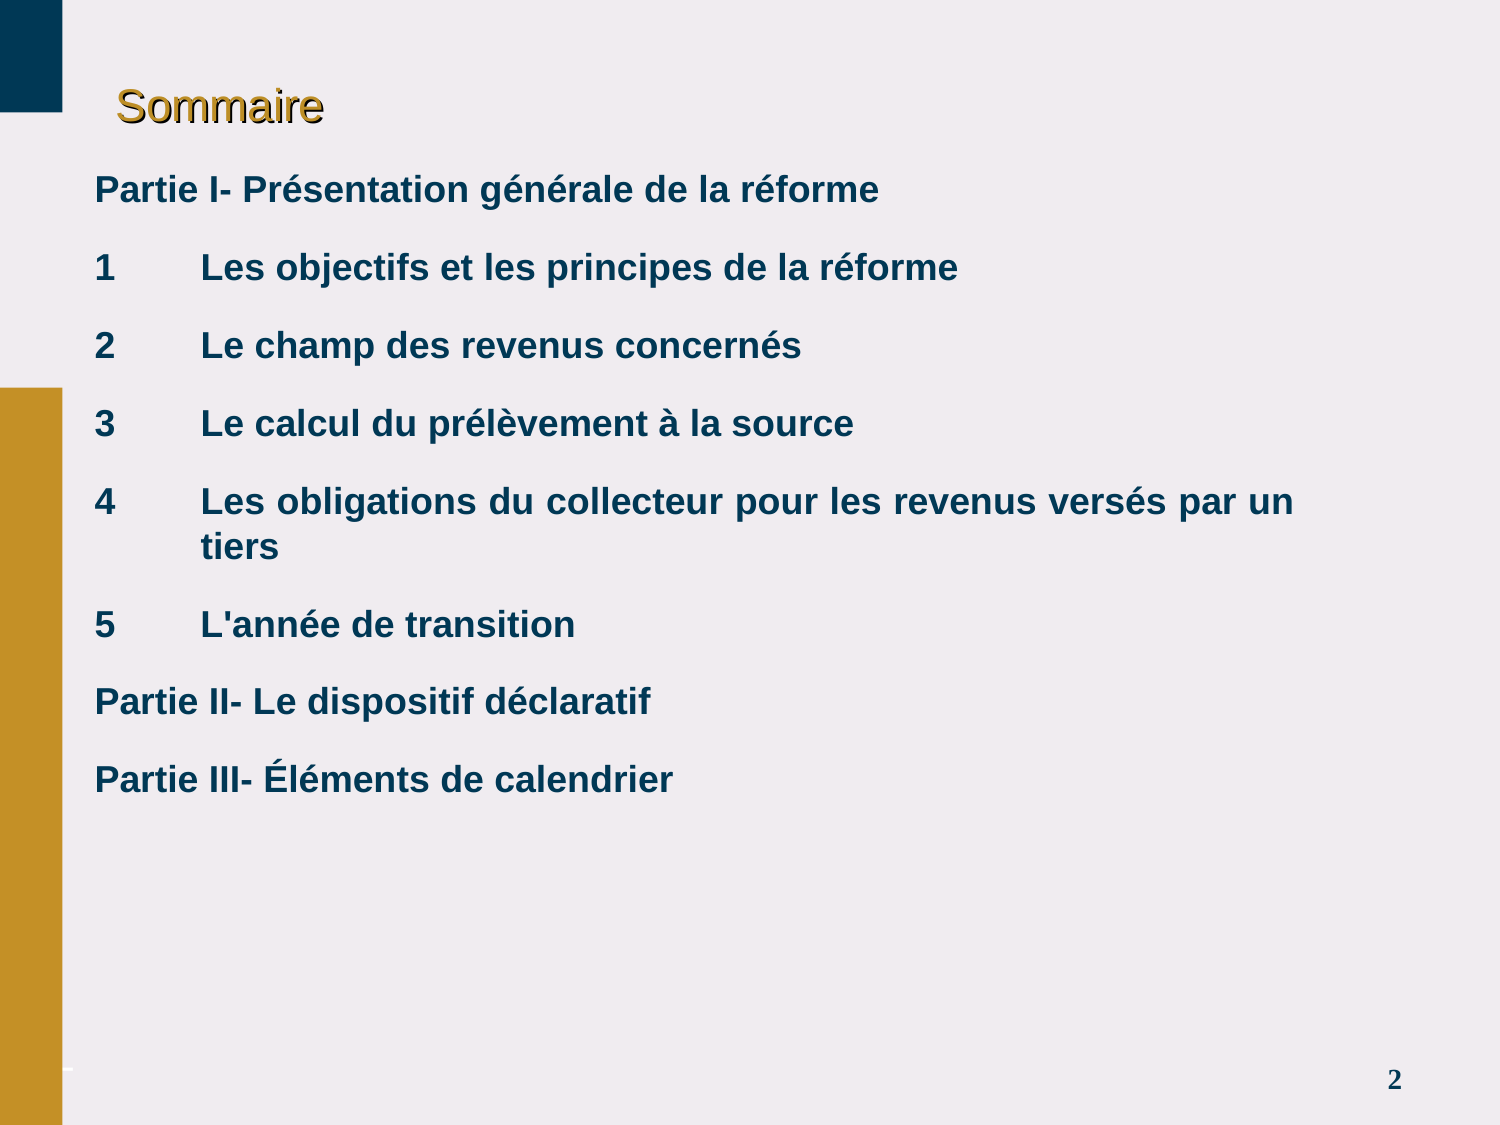

# Sommaire
Partie I- Présentation générale de la réforme
1	Les objectifs et les principes de la réforme
2	Le champ des revenus concernés
3	Le calcul du prélèvement à la source
4	Les obligations du collecteur pour les revenus versés par un 	tiers
5	L'année de transition
Partie II- Le dispositif déclaratif
Partie III- Éléments de calendrier